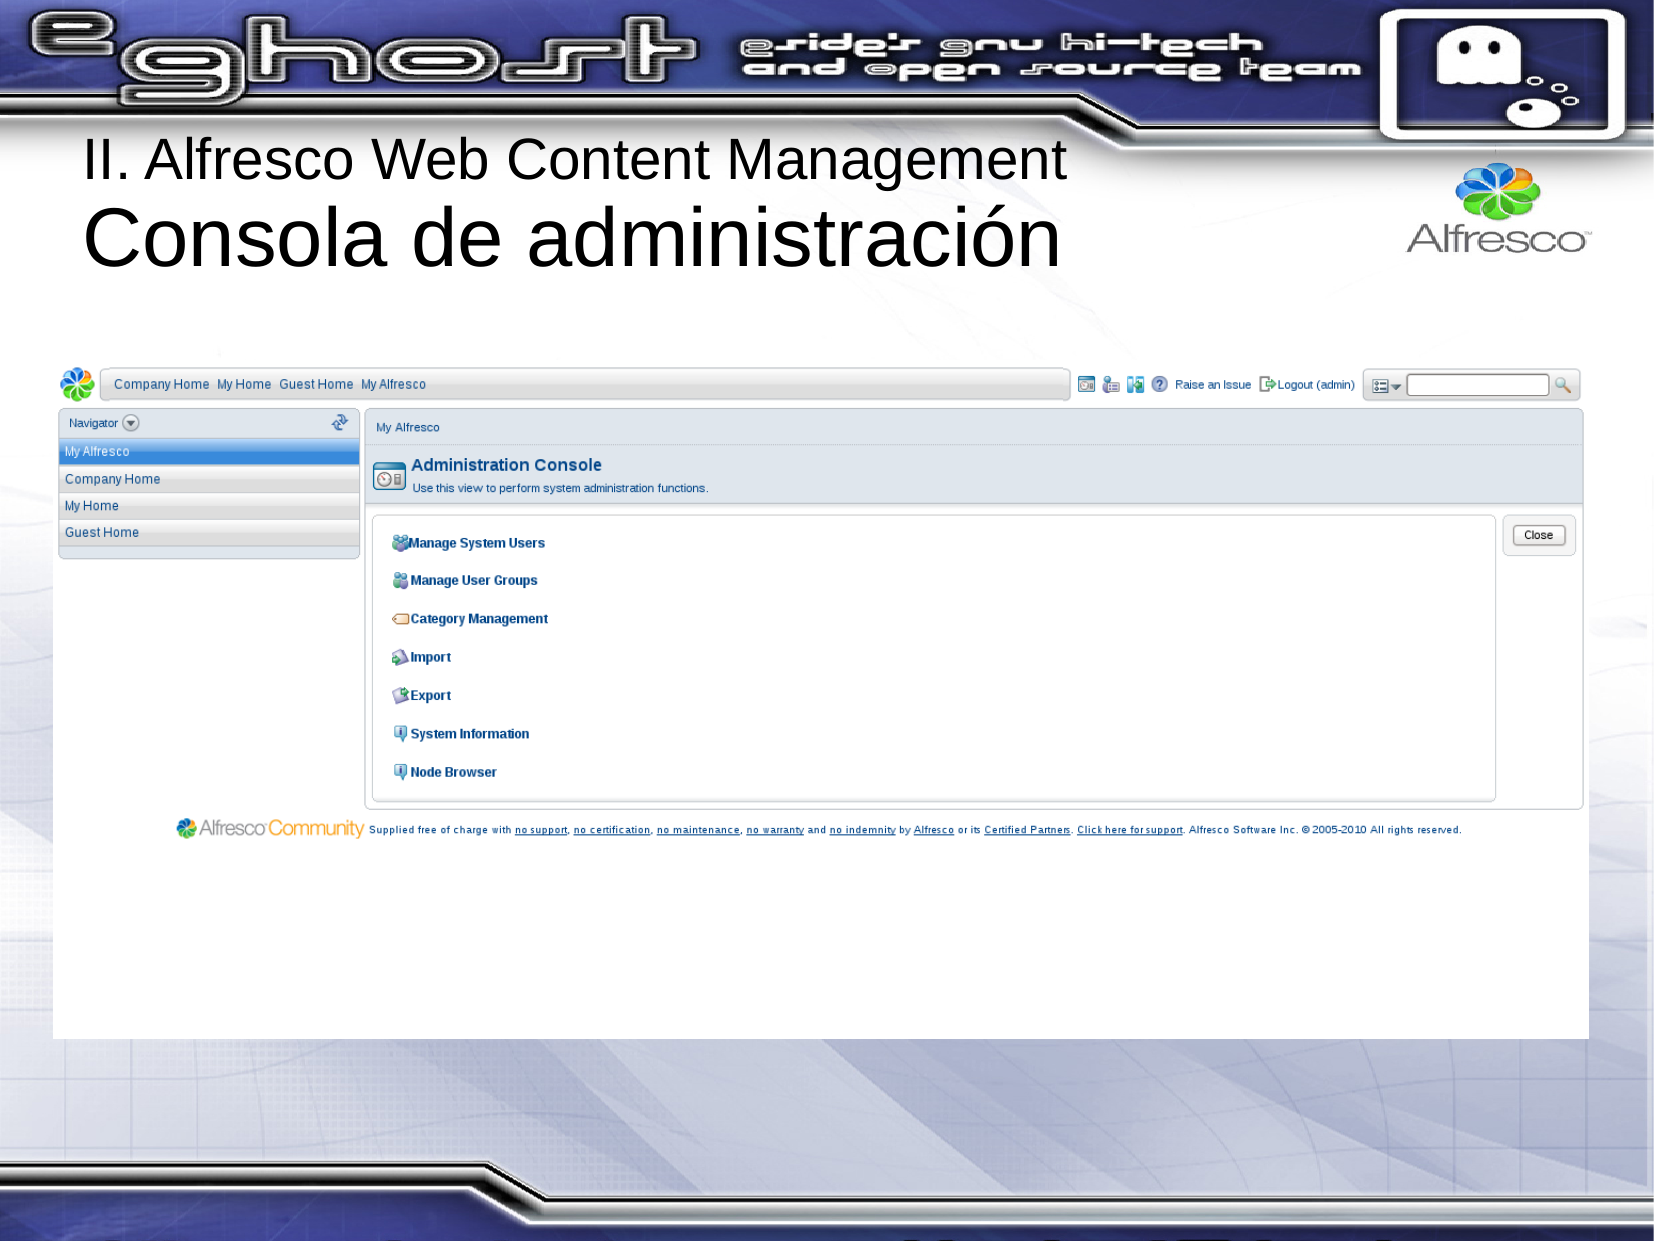

# II. Alfresco Web Content Management Consola de administración